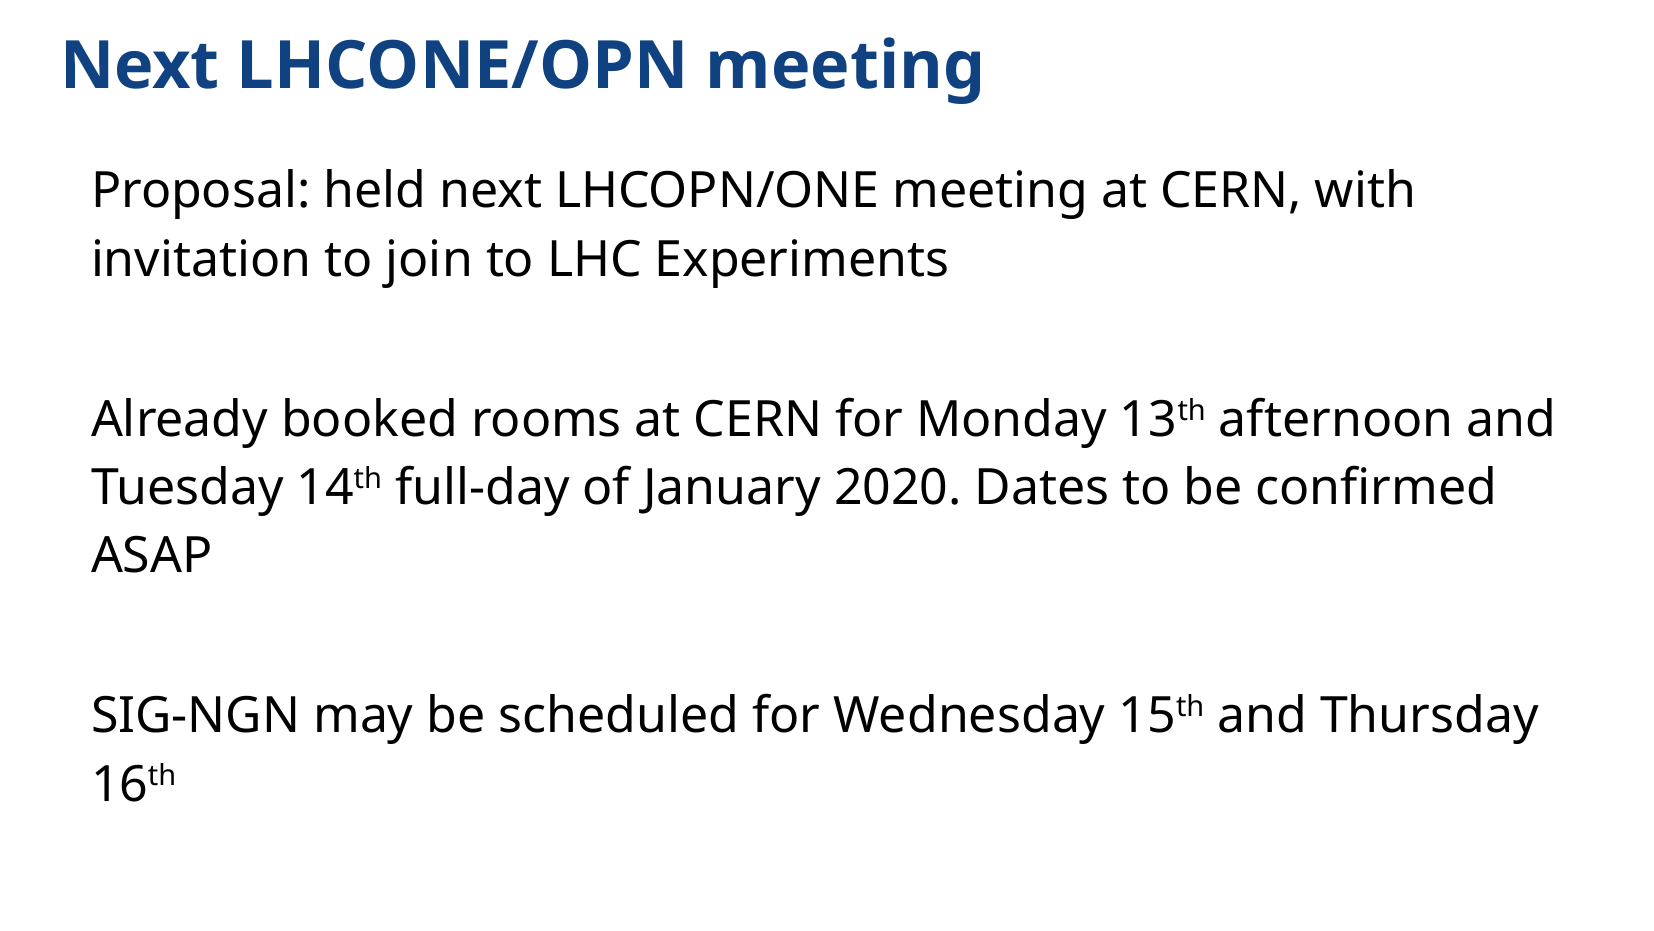

# Next LHCONE/OPN meeting
Proposal: held next LHCOPN/ONE meeting at CERN, with invitation to join to LHC Experiments
Already booked rooms at CERN for Monday 13th afternoon and Tuesday 14th full-day of January 2020. Dates to be confirmed ASAP
SIG-NGN may be scheduled for Wednesday 15th and Thursday 16th